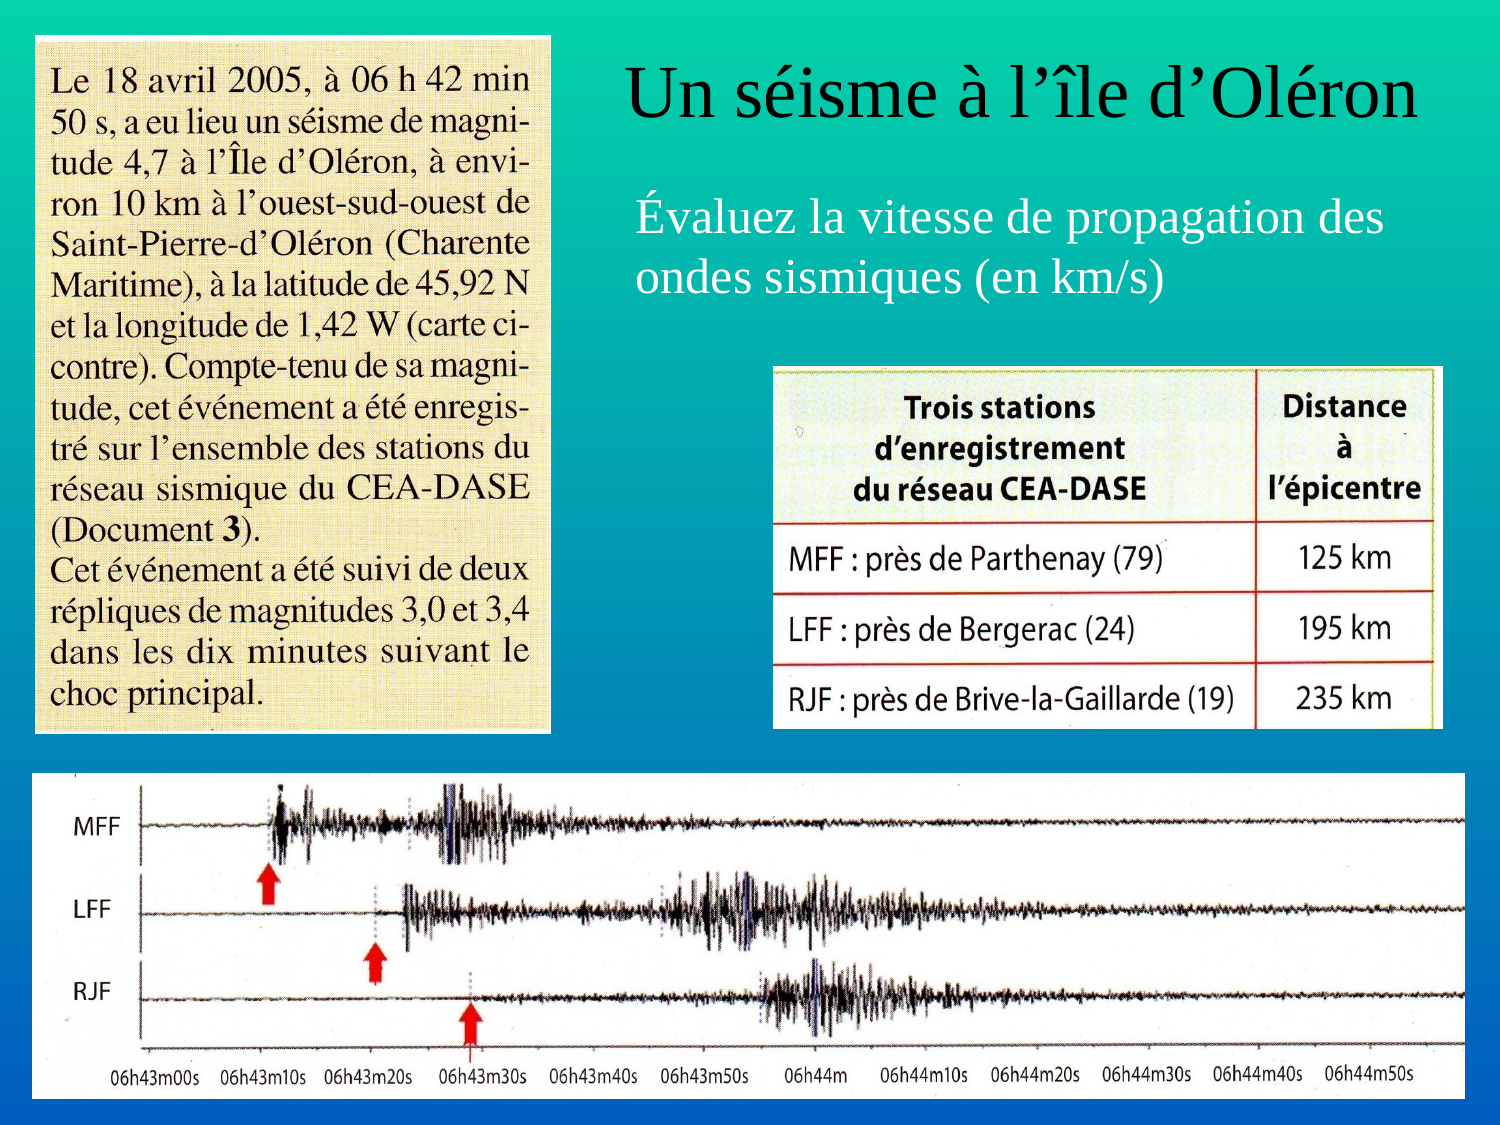

Un séisme à l’île d’Oléron
Évaluez la vitesse de propagation des ondes sismiques (en km/s)